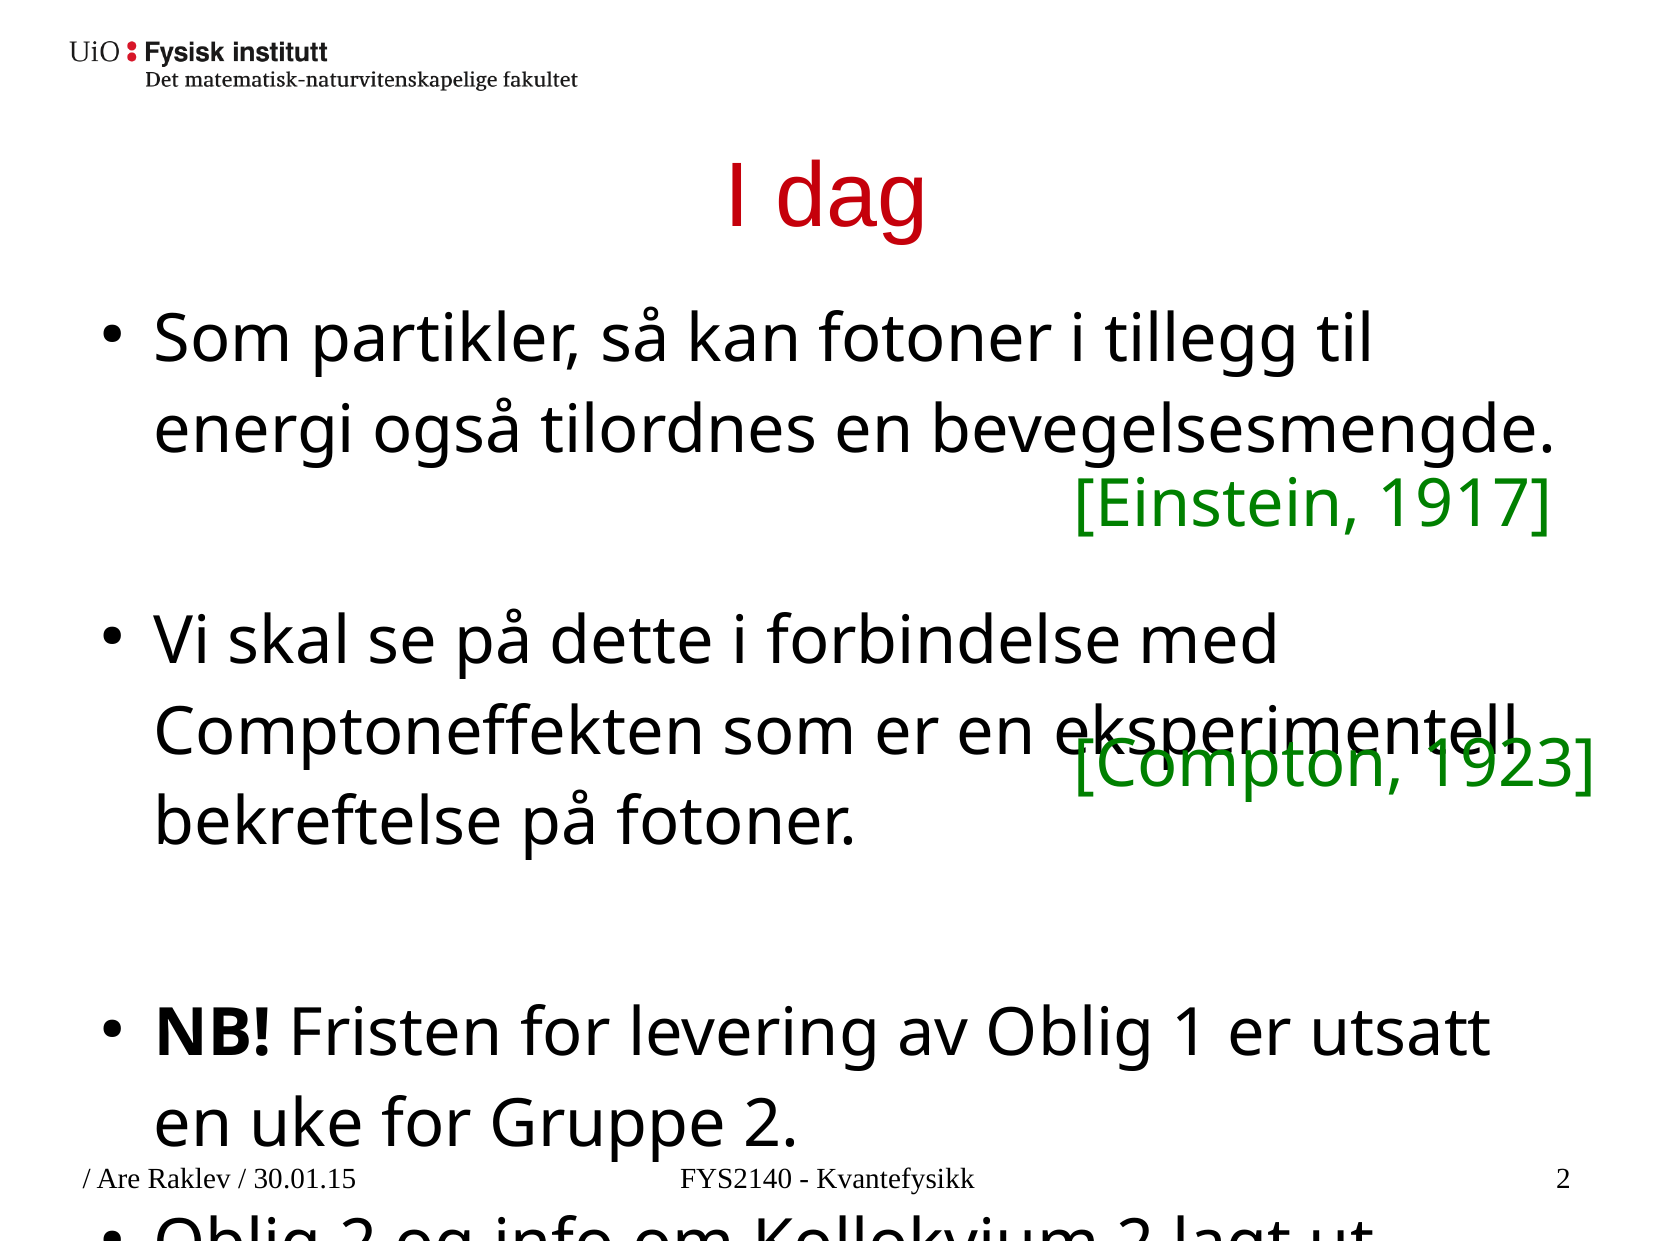

# I dag
Som partikler, så kan fotoner i tillegg til energi også tilordnes en bevegelsesmengde.
Vi skal se på dette i forbindelse med Comptoneffekten som er en eksperimentell bekreftelse på fotoner.
NB! Fristen for levering av Oblig 1 er utsatt en uke for Gruppe 2.
Oblig 2 og info om Kollokvium 2 lagt ut.
[Einstein, 1917]
[Compton, 1923]
/ Are Raklev / 30.01.15
FYS2140 - Kvantefysikk
2